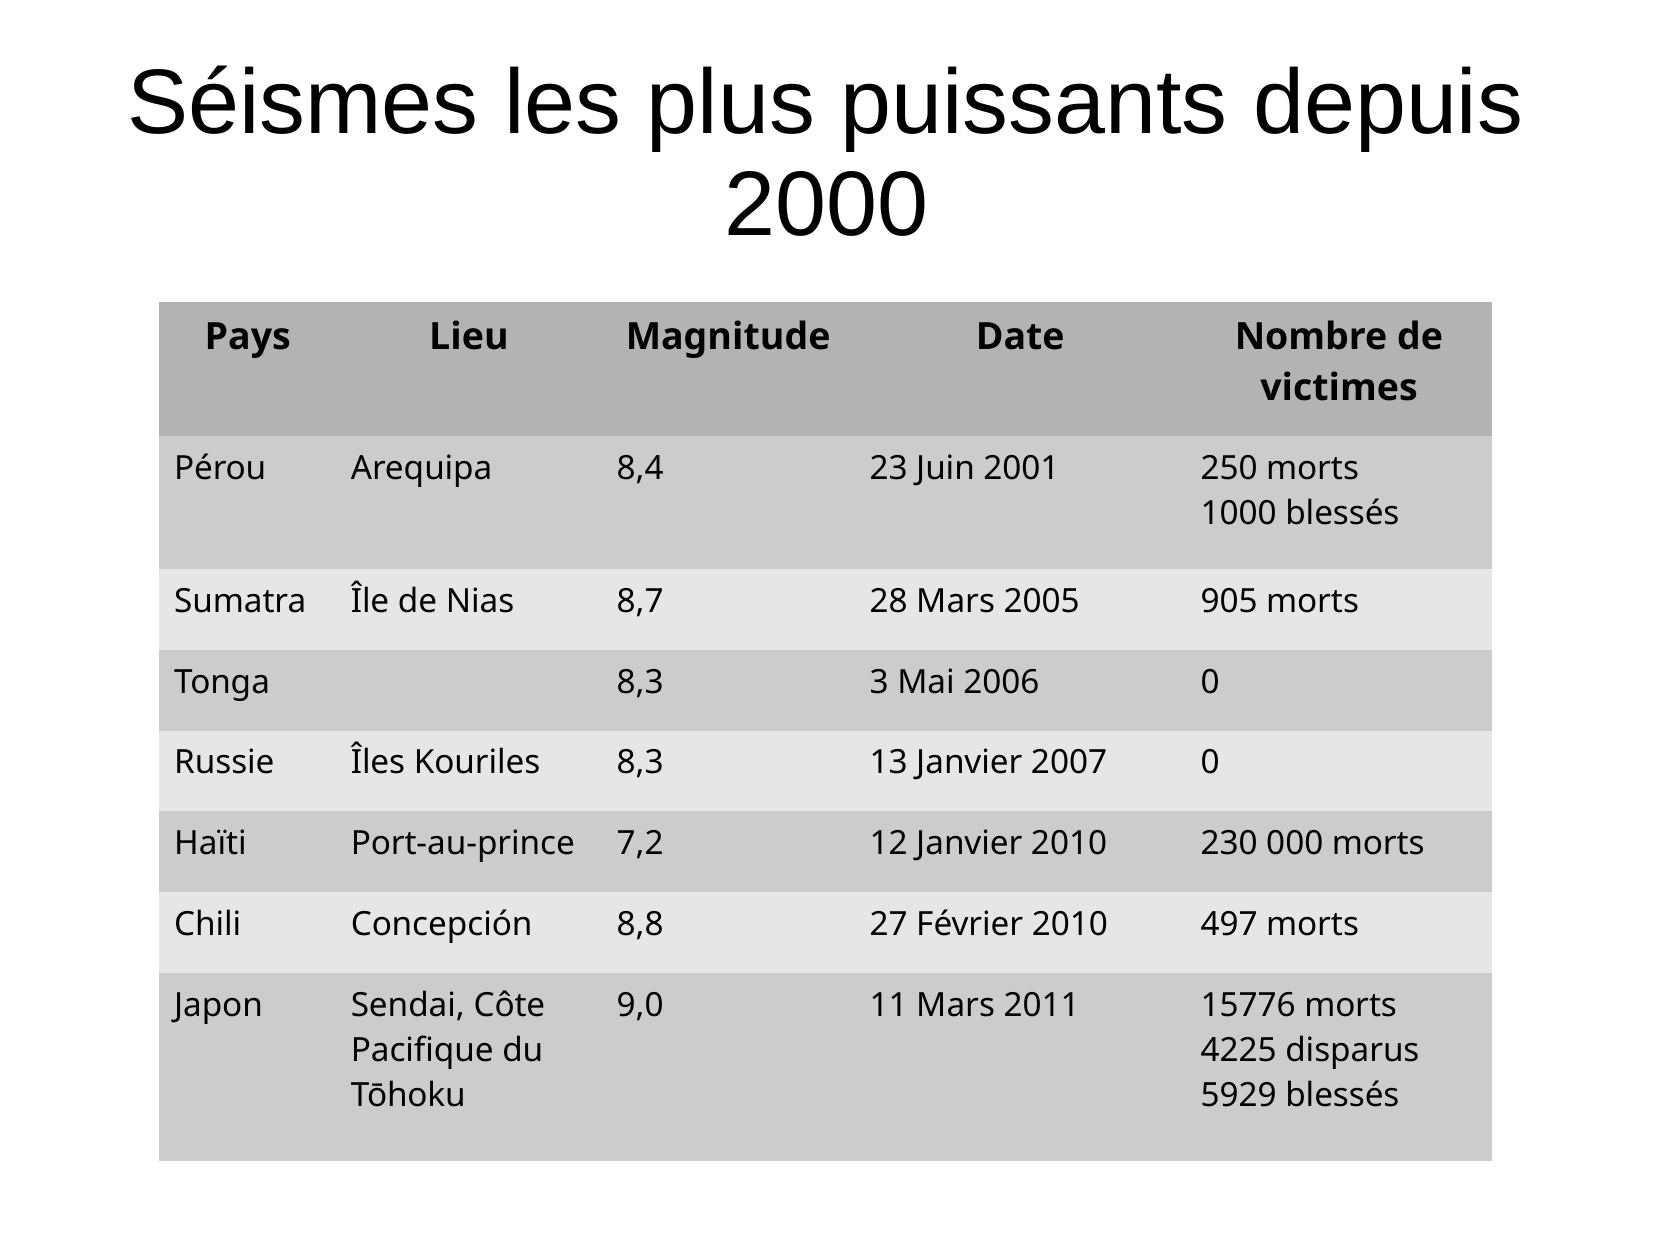

# Séismes les plus puissants depuis 2000
| Pays | Lieu | Magnitude | Date | Nombre de victimes |
| --- | --- | --- | --- | --- |
| Pérou | Arequipa | 8,4 | 23 Juin 2001 | 250 morts 1000 blessés |
| Sumatra | Île de Nias | 8,7 | 28 Mars 2005 | 905 morts |
| Tonga | | 8,3 | 3 Mai 2006 | 0 |
| Russie | Îles Kouriles | 8,3 | 13 Janvier 2007 | 0 |
| Haïti | Port-au-prince | 7,2 | 12 Janvier 2010 | 230 000 morts |
| Chili | Concepción | 8,8 | 27 Février 2010 | 497 morts |
| Japon | Sendai, Côte Pacifique du Tōhoku | 9,0 | 11 Mars 2011 | 15776 morts 4225 disparus 5929 blessés |